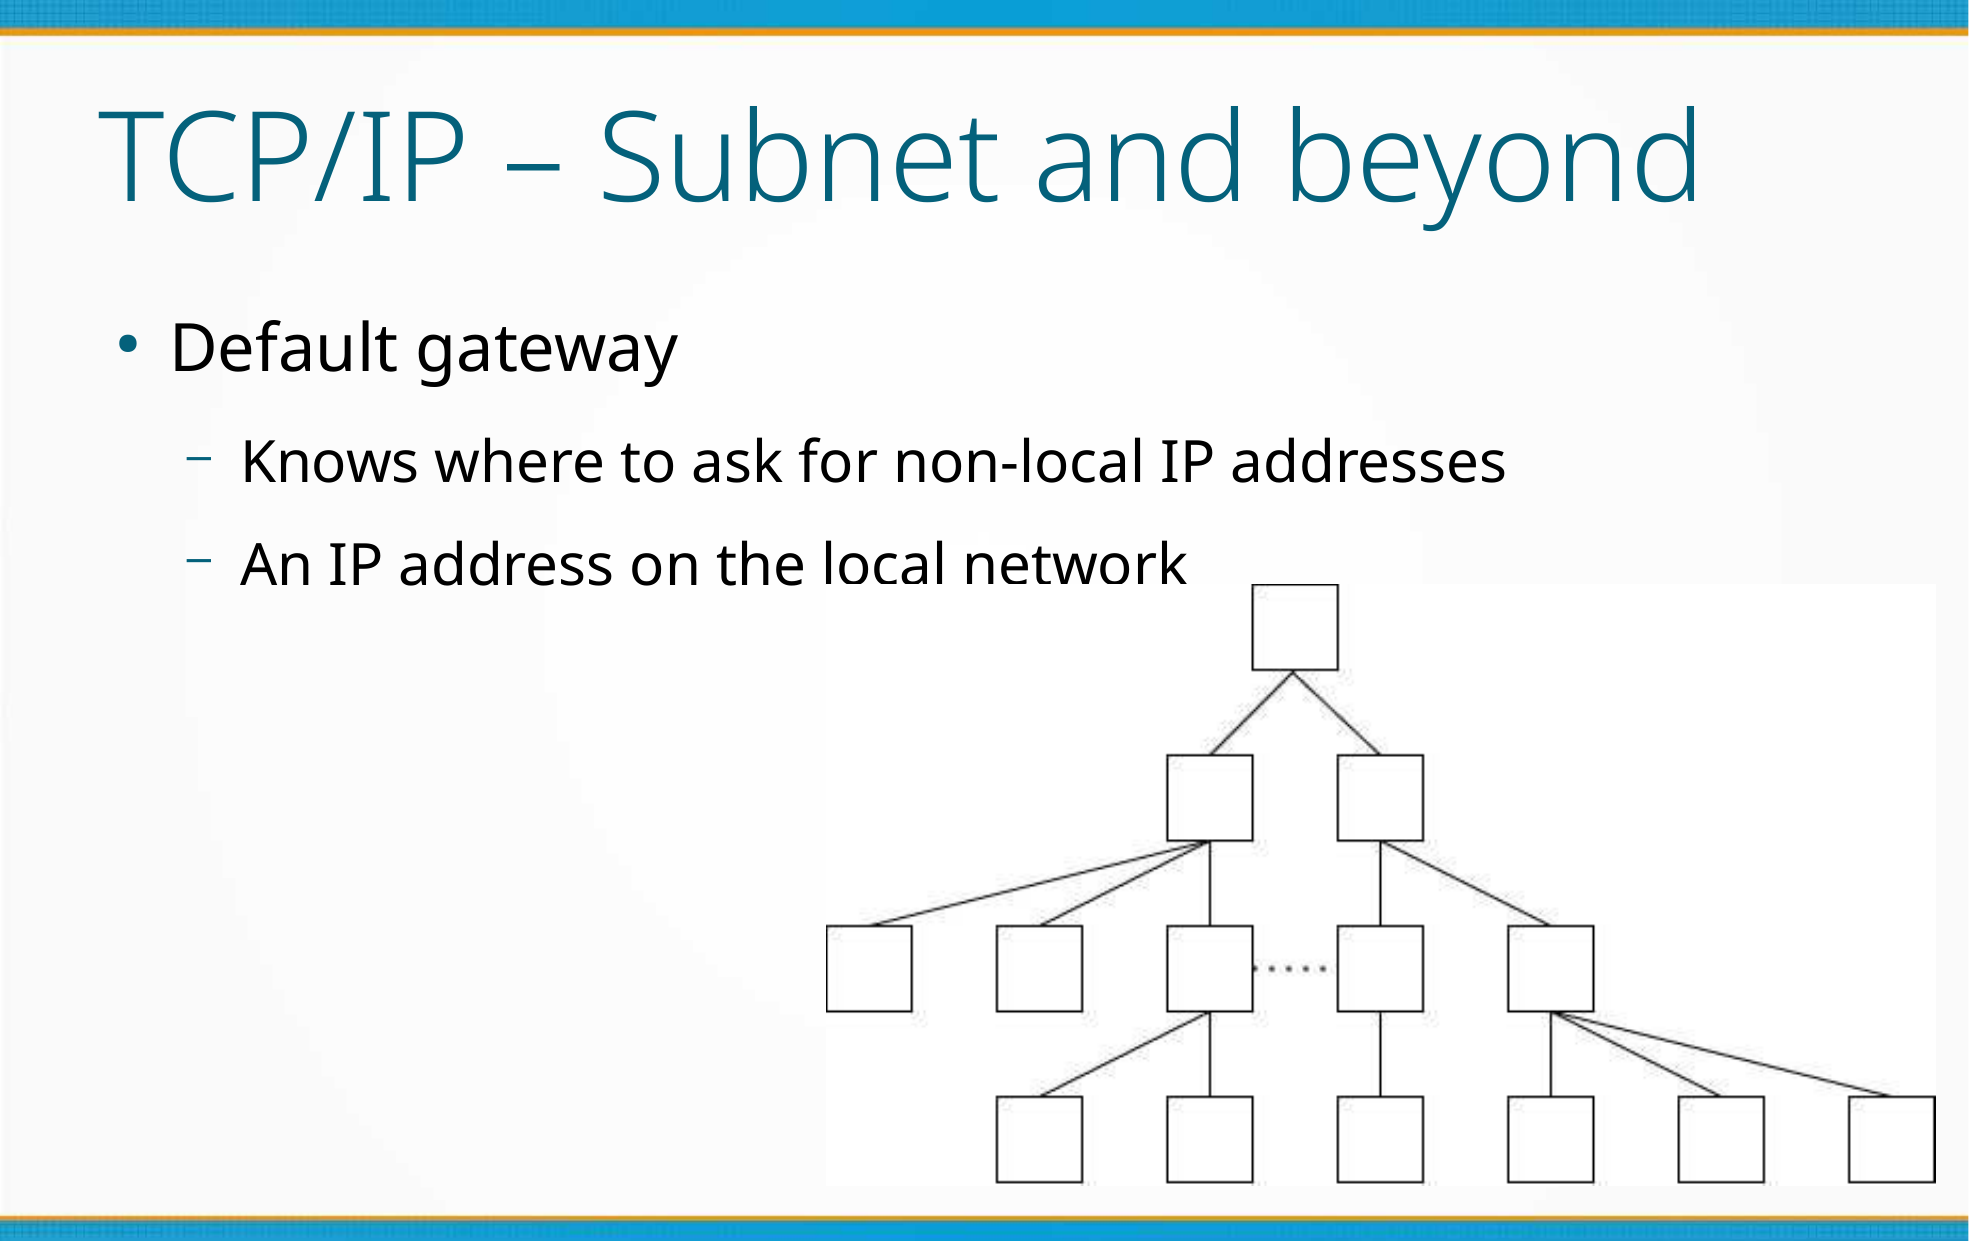

# TCP/IP – Subnet and beyond
Default gateway
Knows where to ask for non-local IP addresses
An IP address on the local network